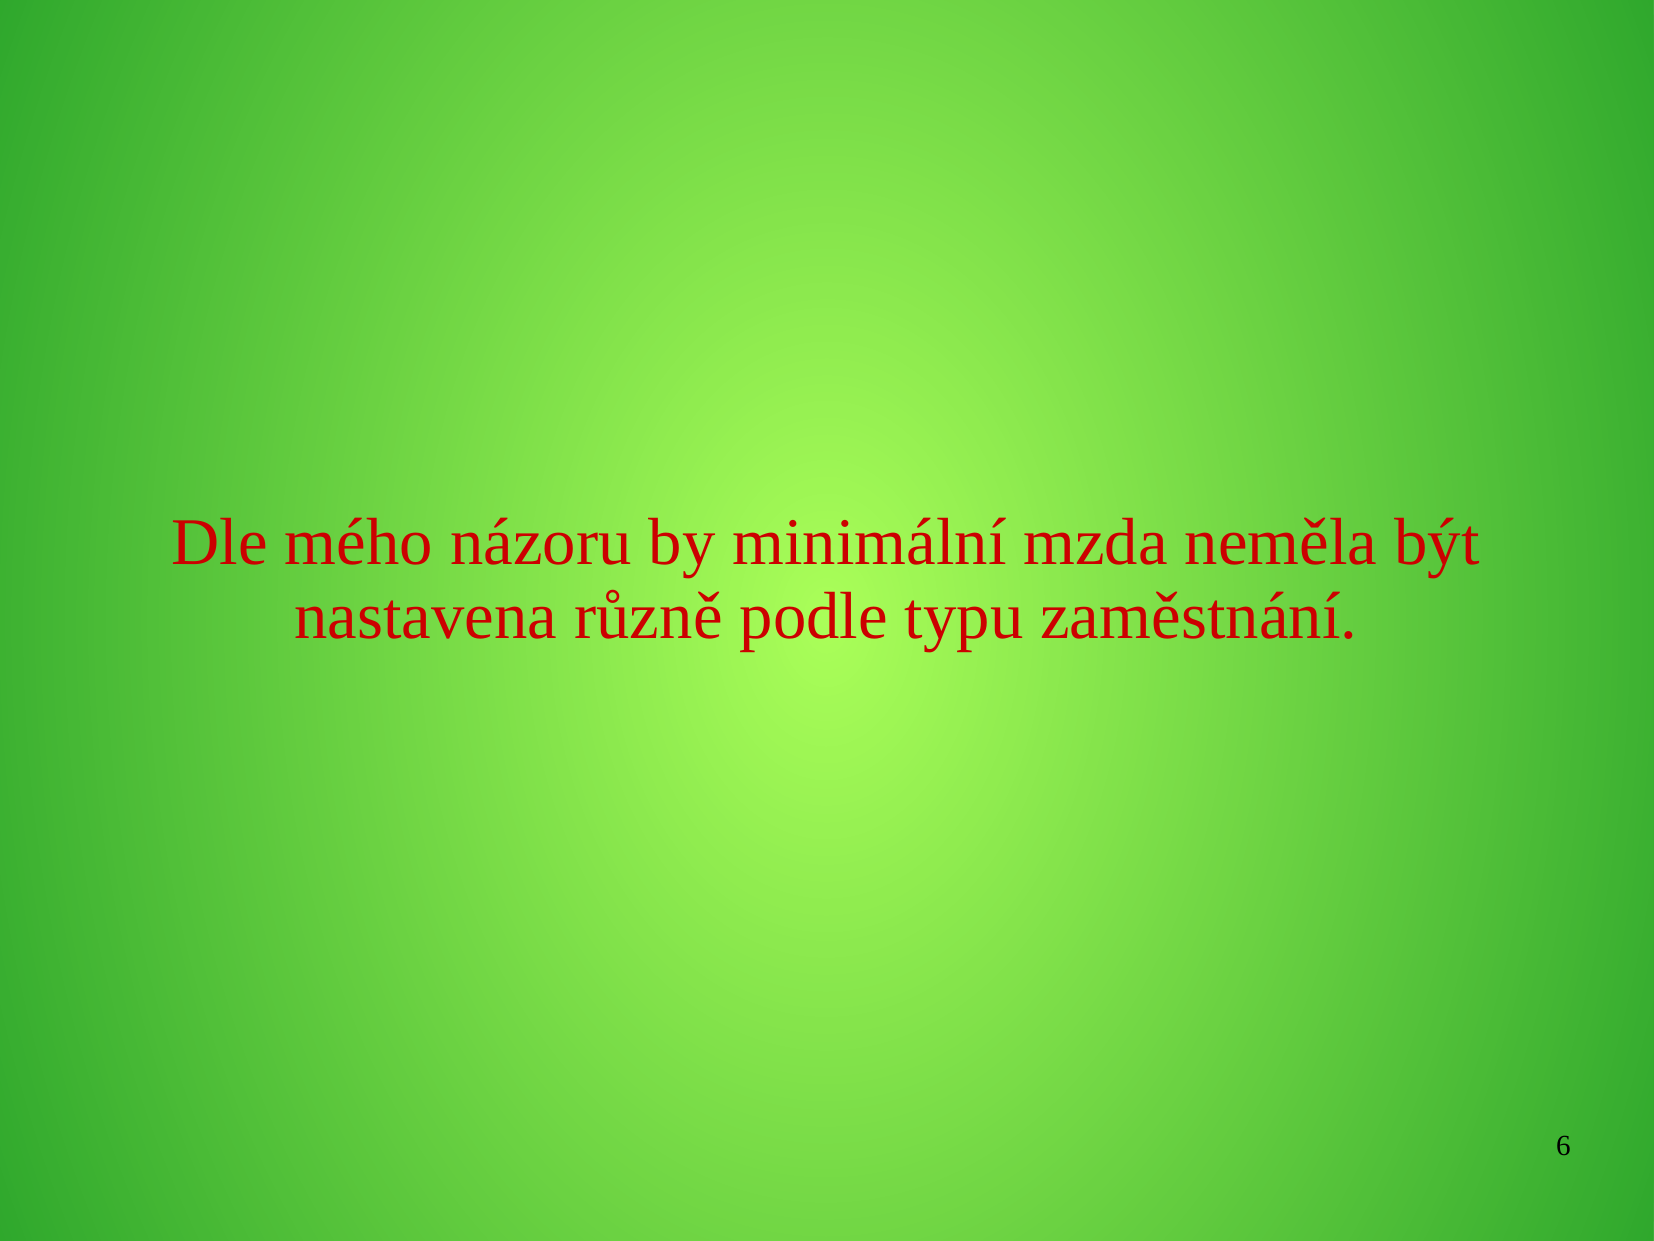

# Dle mého názoru by minimální mzda neměla být nastavena různě podle typu zaměstnání.
6